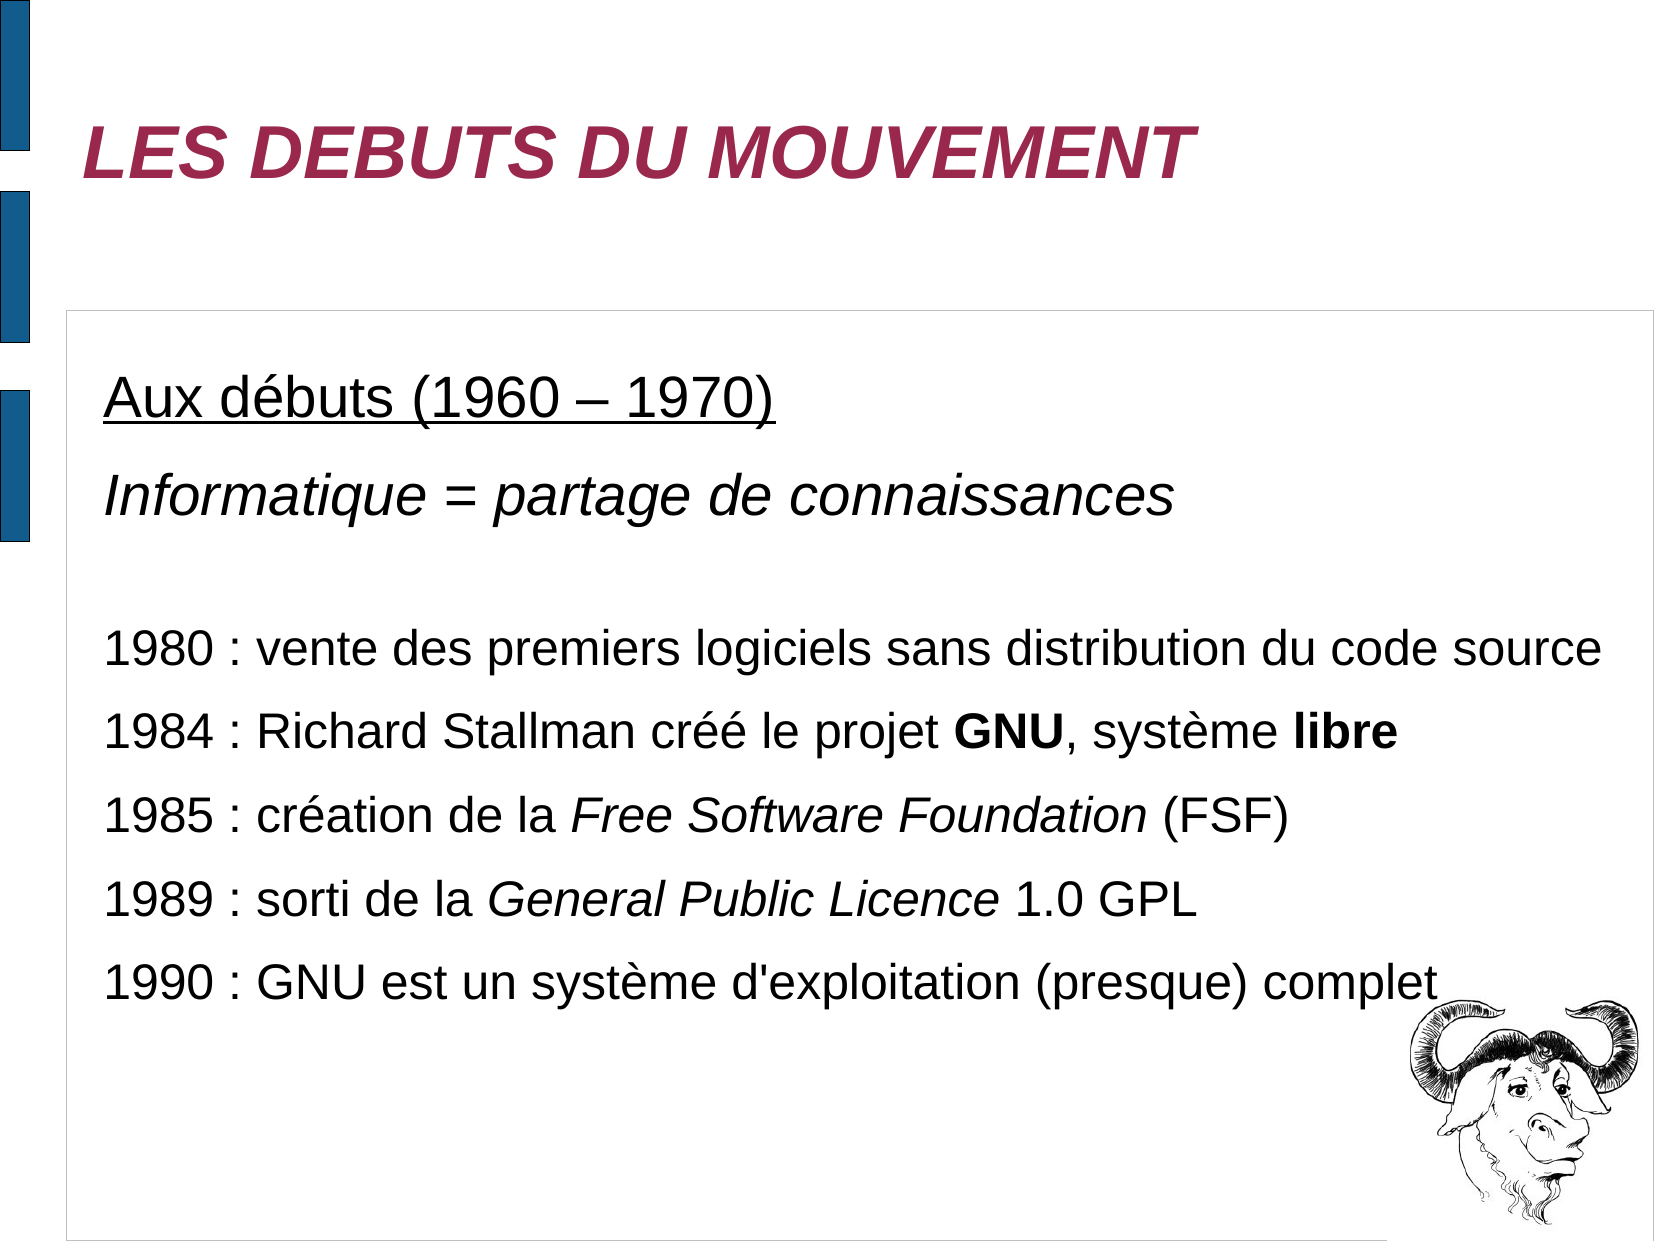

# LES DEBUTS DU MOUVEMENT
Aux débuts (1960 – 1970)
Informatique = partage de connaissances
1980 : vente des premiers logiciels sans distribution du code source
1984 : Richard Stallman créé le projet GNU, système libre
1985 : création de la Free Software Foundation (FSF)
1989 : sorti de la General Public Licence 1.0 GPL
1990 : GNU est un système d'exploitation (presque) complet